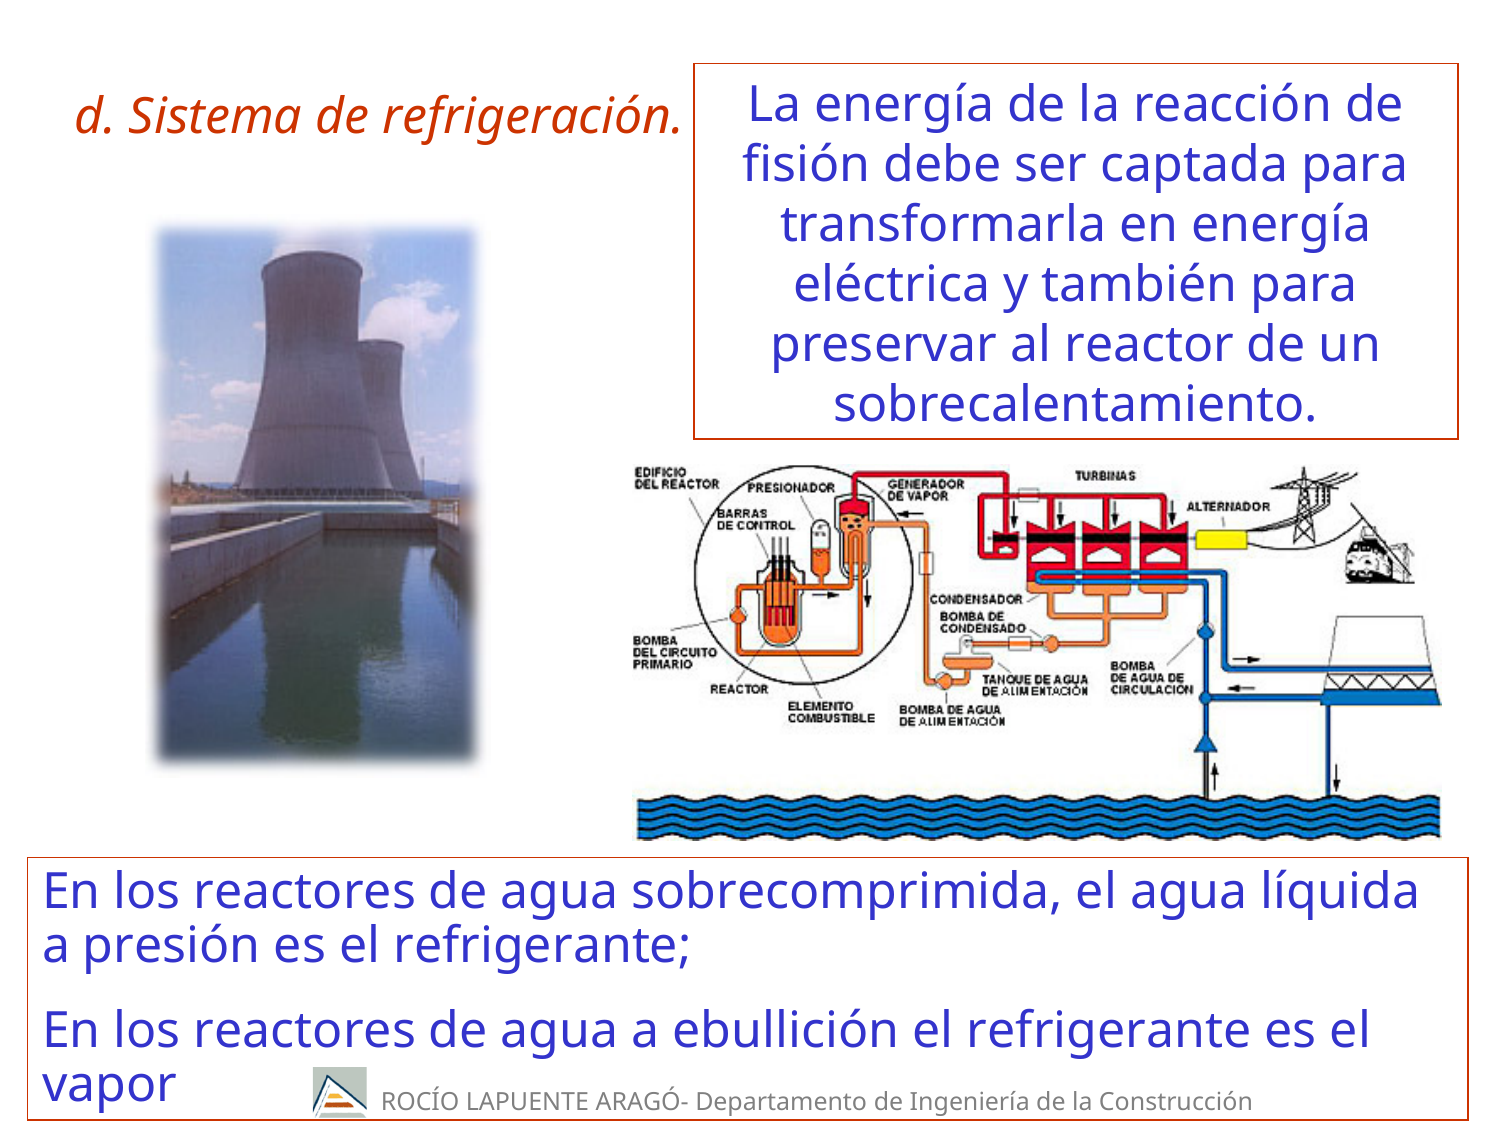

La energía de la reacción de fisión debe ser captada para transformarla en energía eléctrica y también para preservar al reactor de un sobrecalentamiento.
d. Sistema de refrigeración.
| |
| --- |
En los reactores de agua sobrecomprimida, el agua líquida a presión es el refrigerante;
En los reactores de agua a ebullición el refrigerante es el vapor